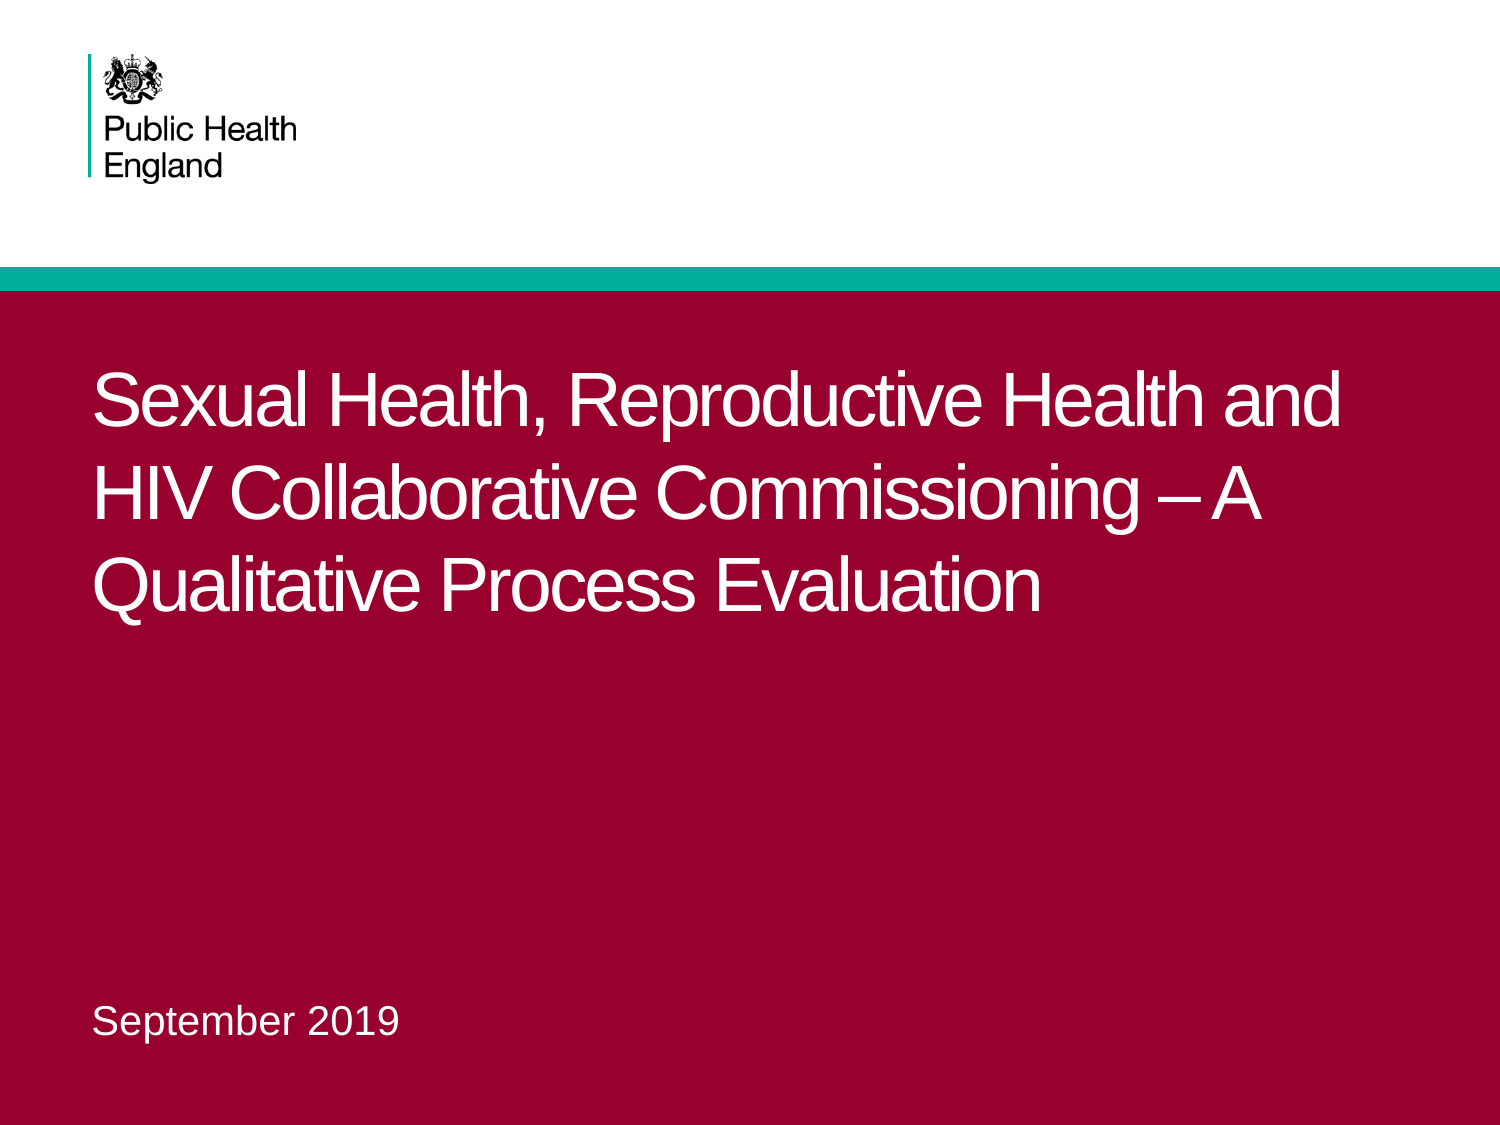

# Sexual Health, Reproductive Health and HIV Collaborative Commissioning – A Qualitative Process Evaluation
September 2019